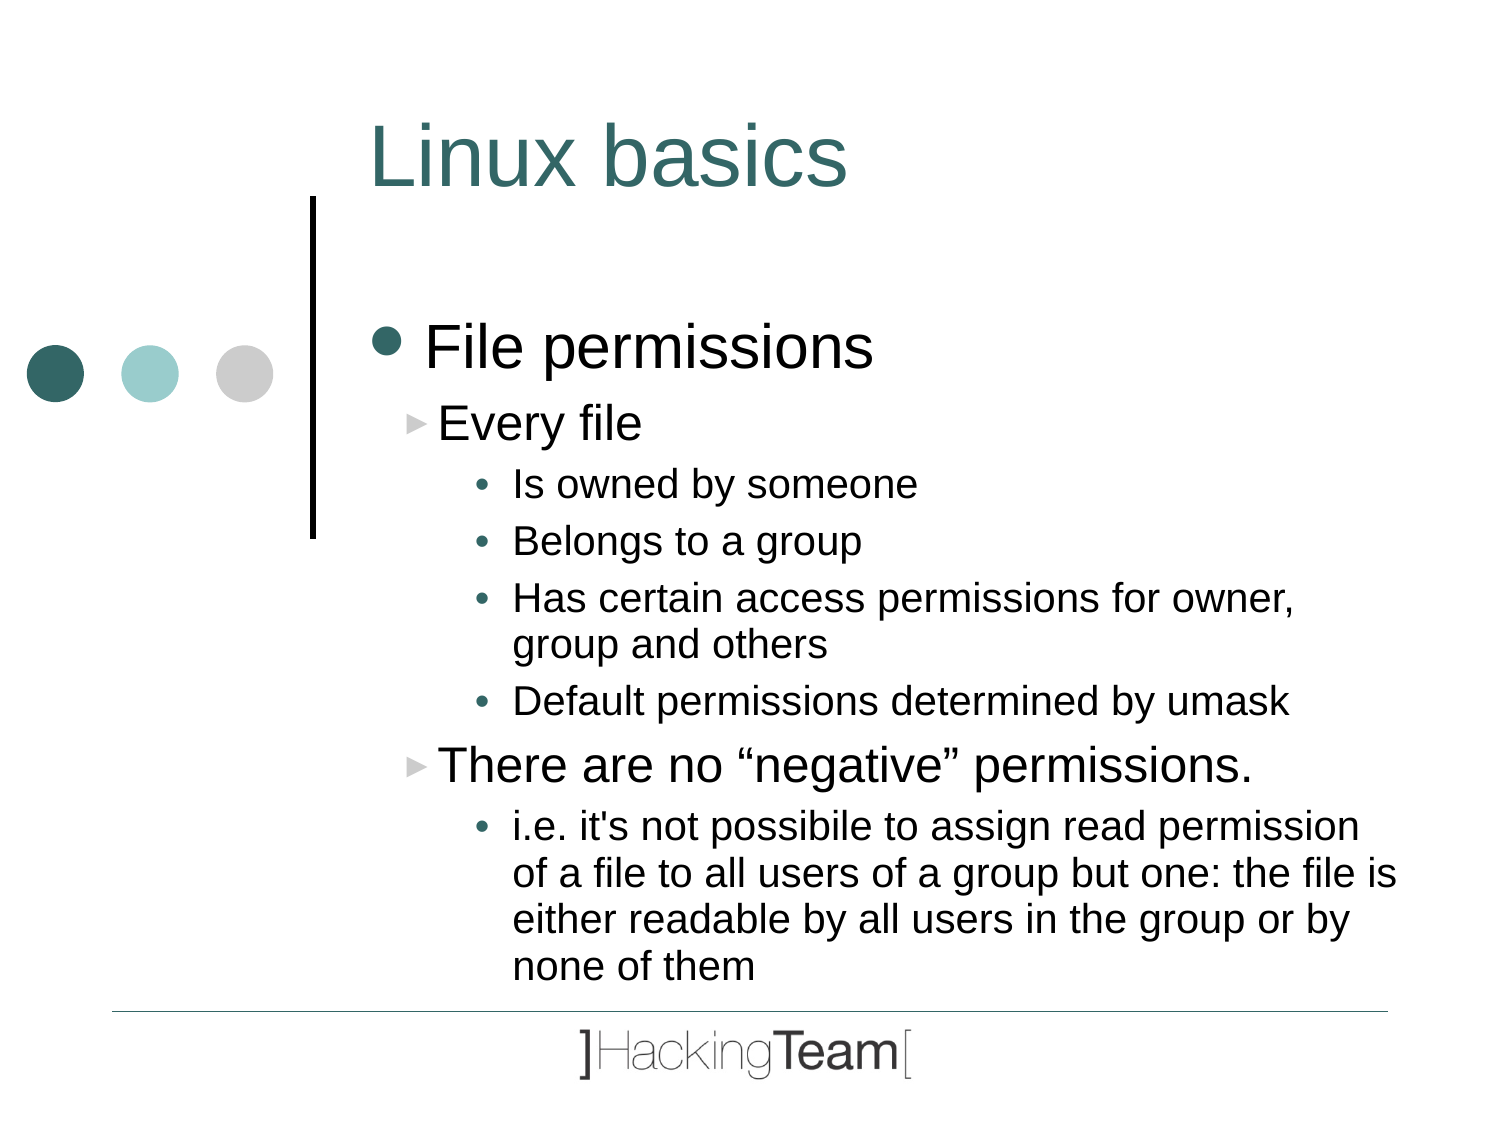

# Linux basics
File permissions
Every file
Is owned by someone
Belongs to a group
Has certain access permissions for owner, group and others
Default permissions determined by umask
There are no “negative” permissions.
i.e. it's not possibile to assign read permission of a file to all users of a group but one: the file is either readable by all users in the group or by none of them